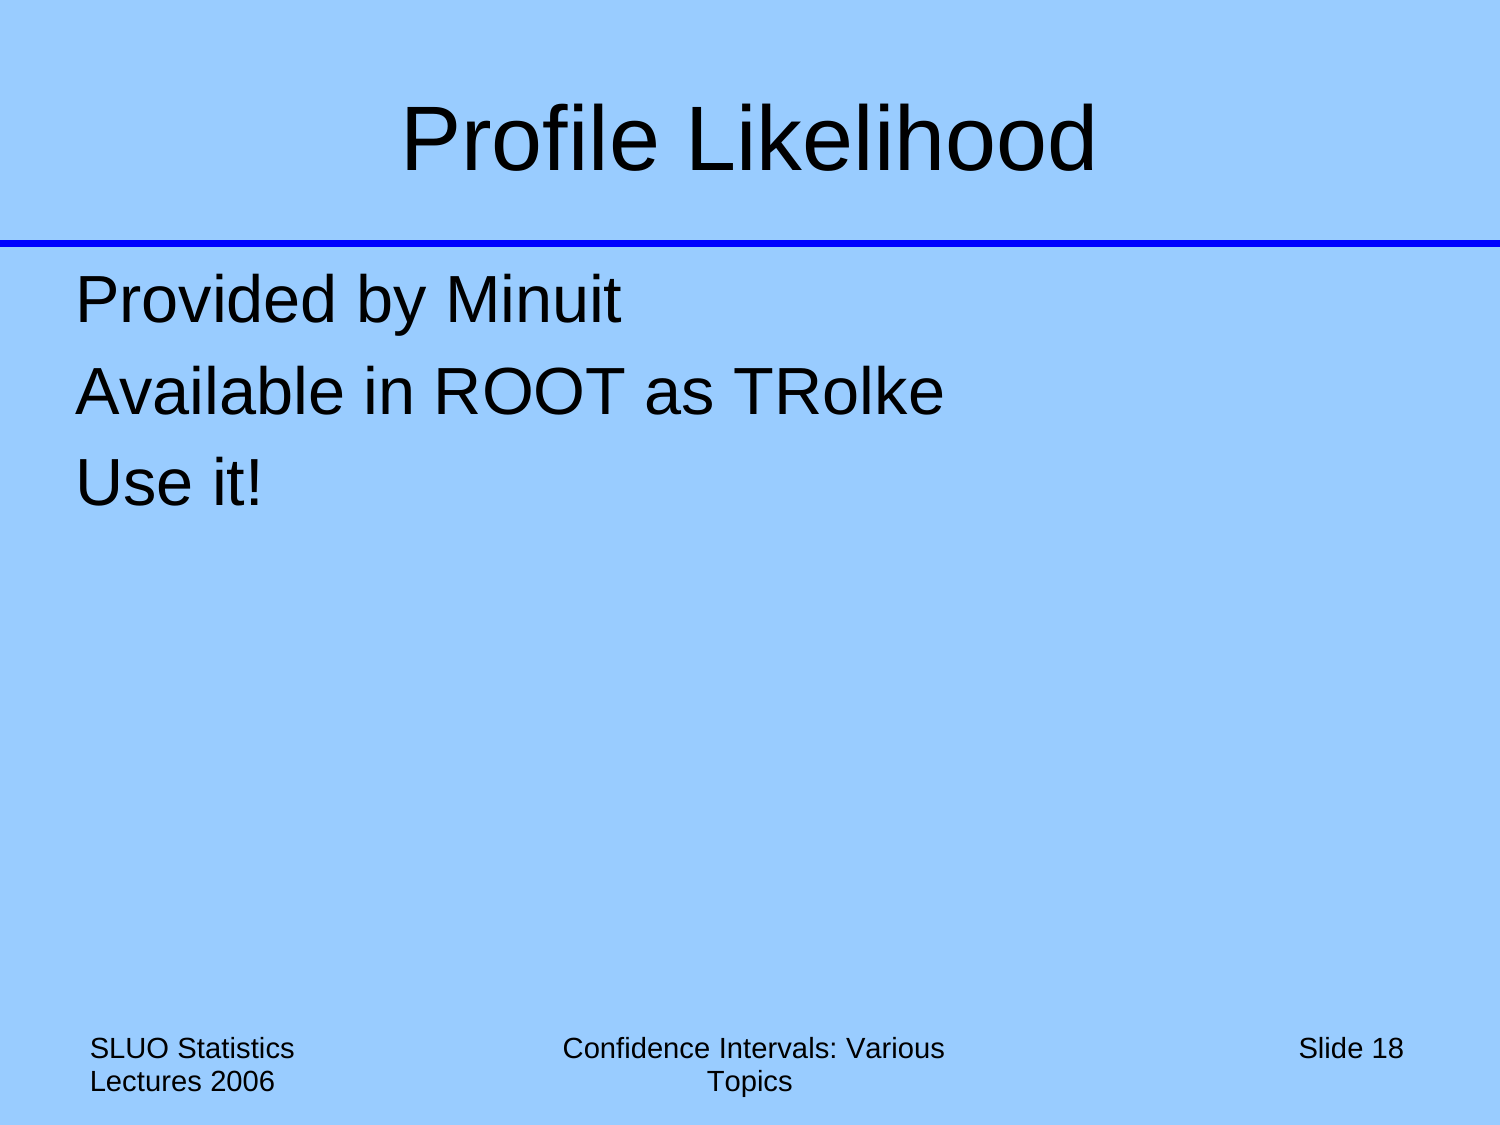

# Profile Likelihood
Provided by Minuit
Available in ROOT as TRolke
Use it!
18